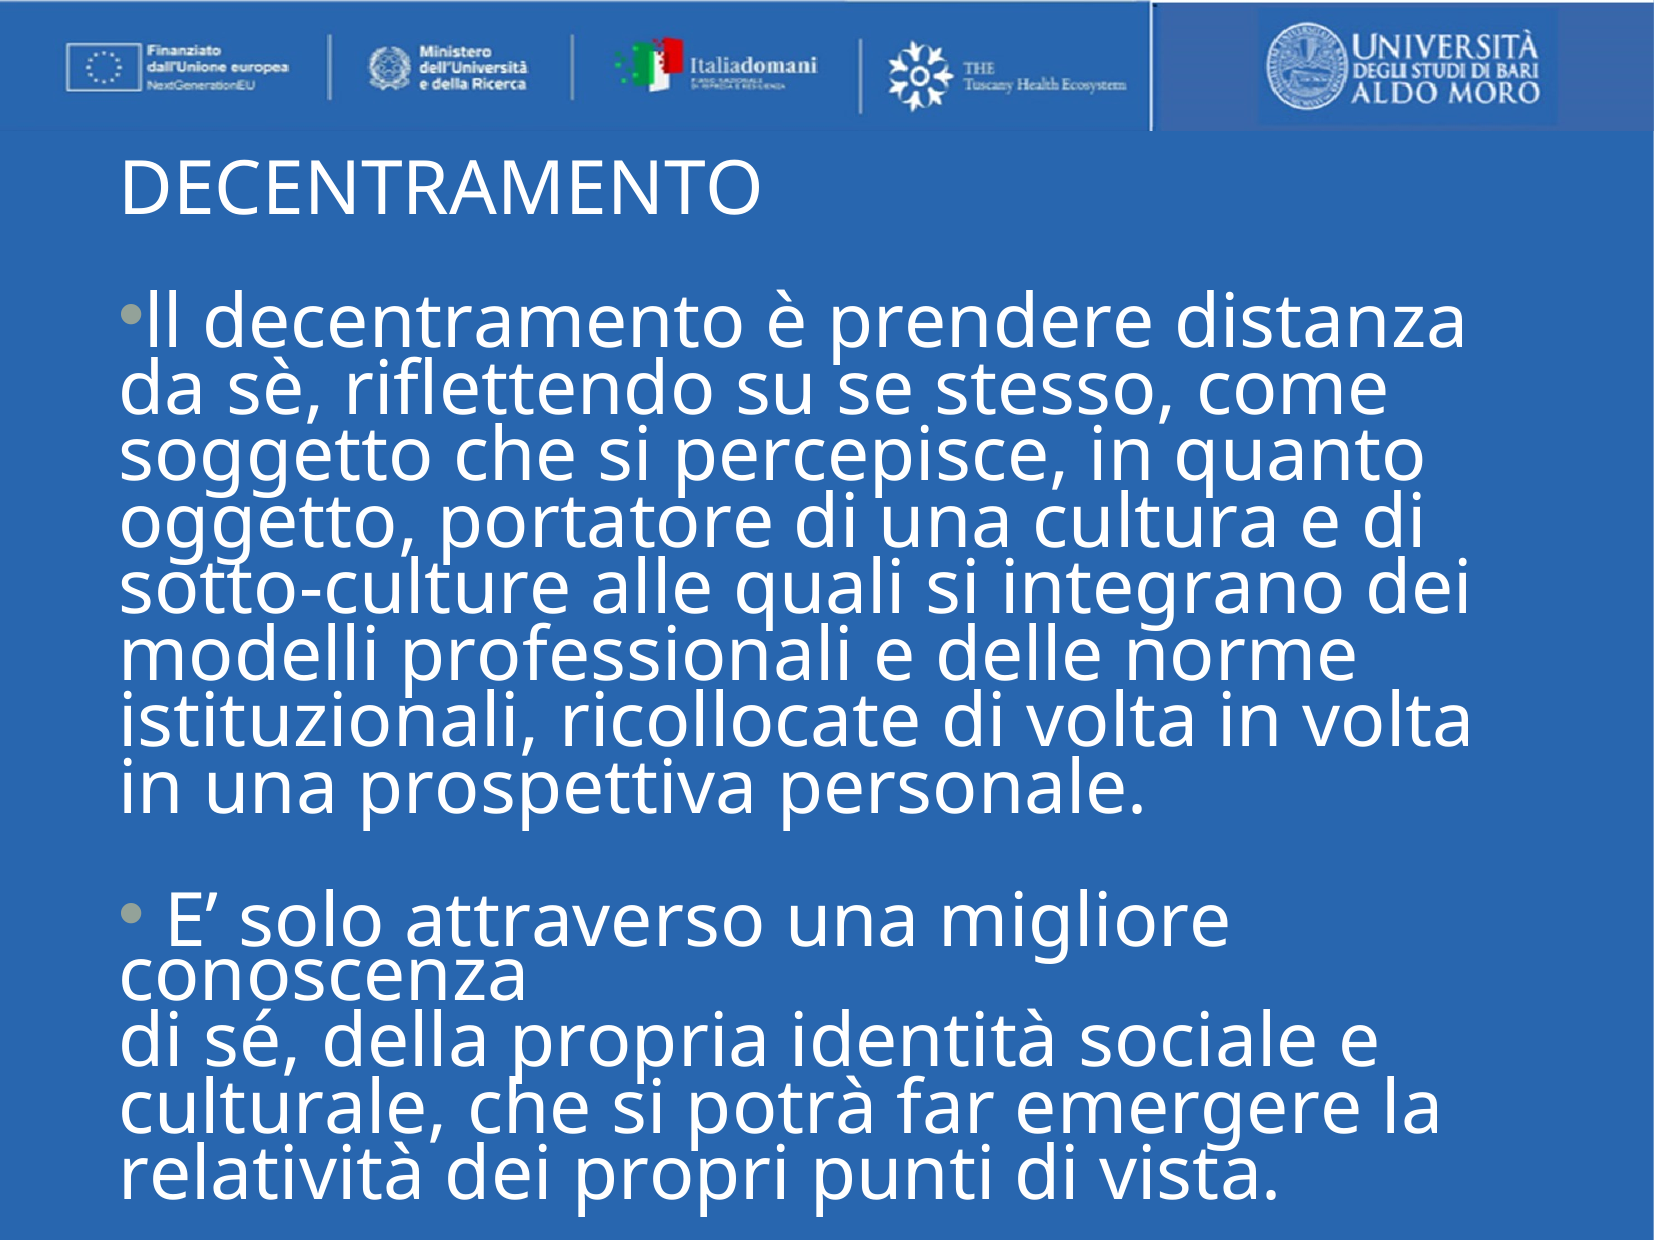

# DECENTRAMENTO
ll decentramento è prendere distanza
da sè, riflettendo su se stesso, come
soggetto che si percepisce, in quanto
oggetto, portatore di una cultura e di
sotto-culture alle quali si integrano dei
modelli professionali e delle norme
istituzionali, ricollocate di volta in volta
in una prospettiva personale.
 E’ solo attraverso una migliore conoscenza
di sé, della propria identità sociale e
culturale, che si potrà far emergere la
relatività dei propri punti di vista.